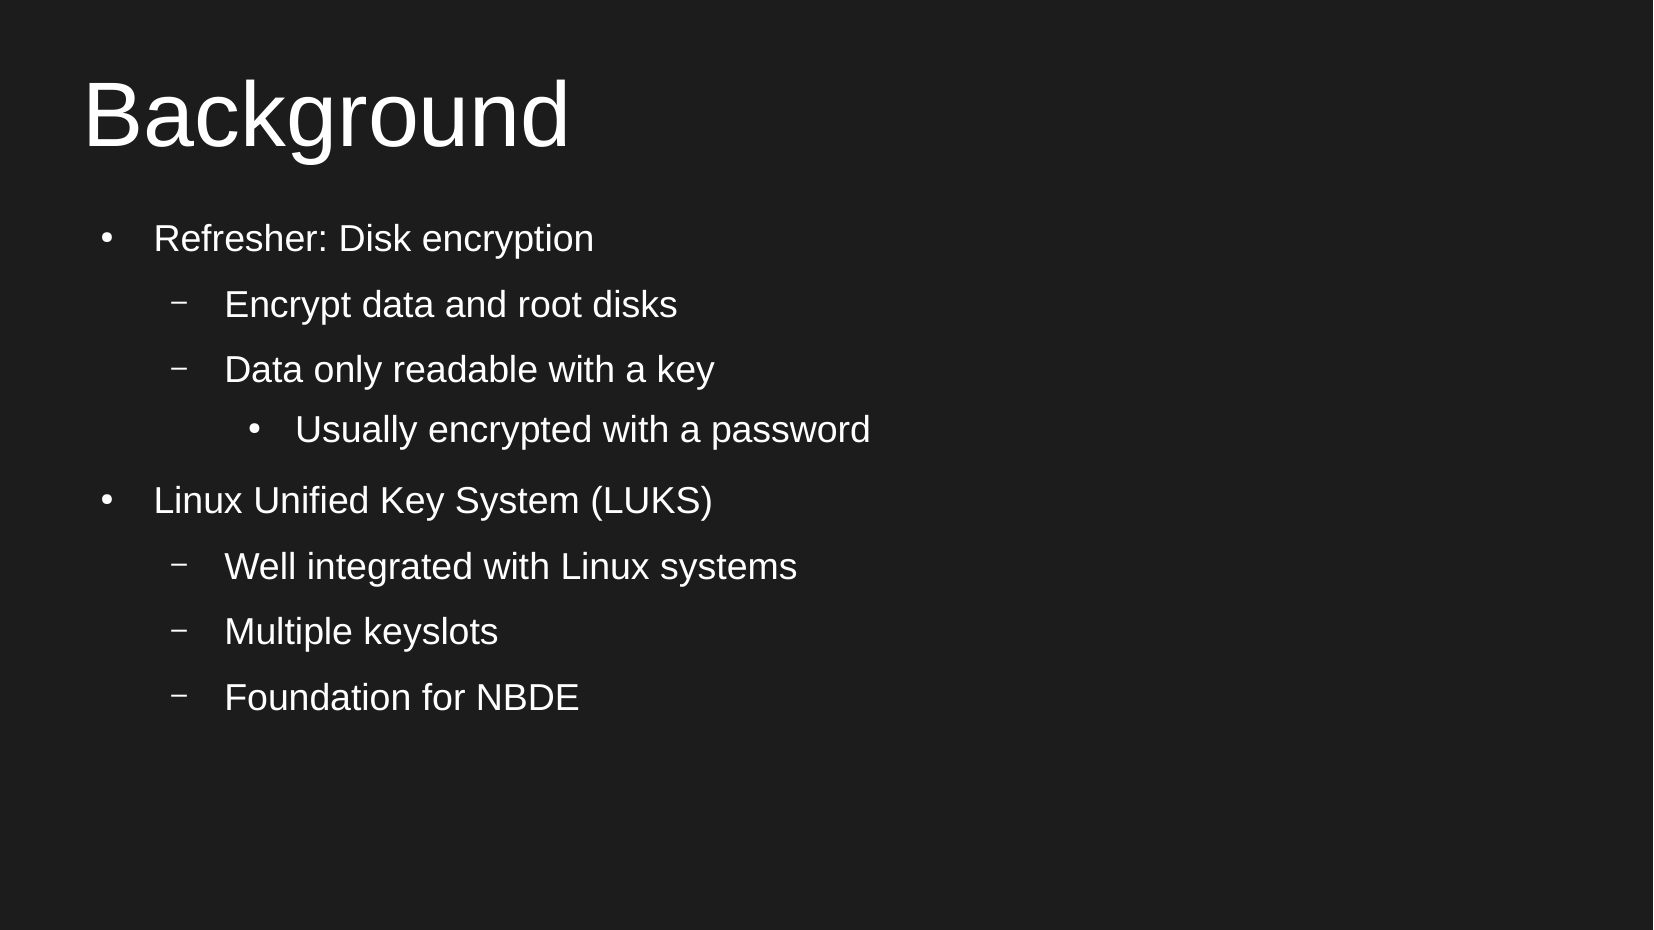

# Background
Refresher: Disk encryption
Encrypt data and root disks
Data only readable with a key
Usually encrypted with a password
Linux Unified Key System (LUKS)
Well integrated with Linux systems
Multiple keyslots
Foundation for NBDE